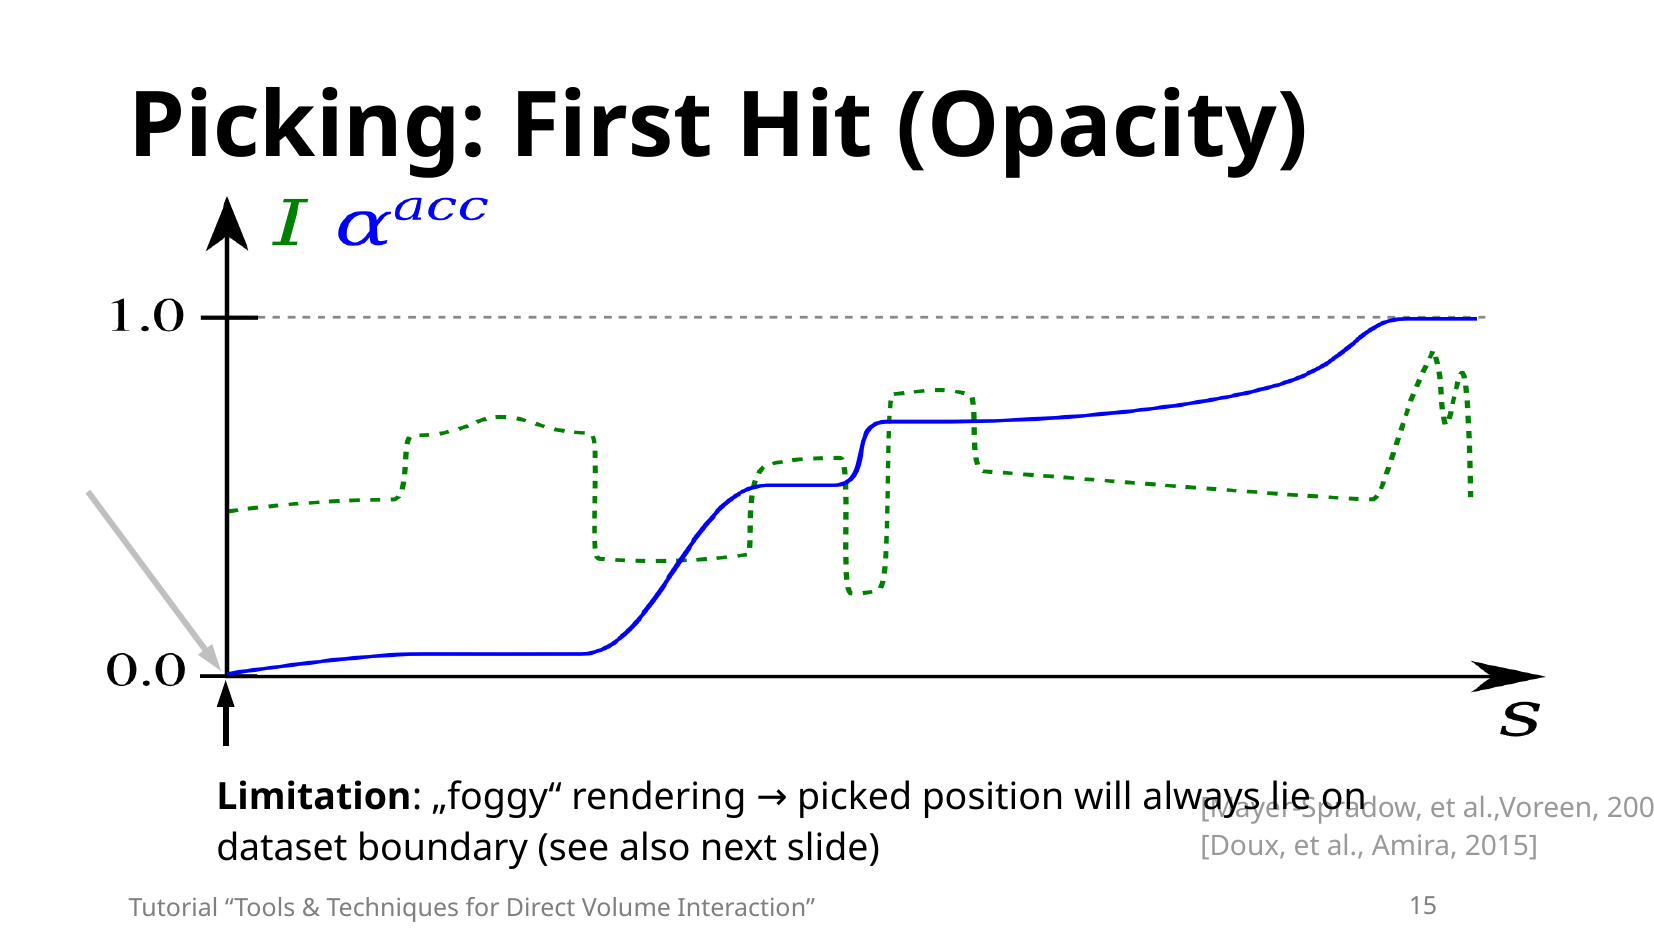

# Picking: First Hit (Opacity)
Limitation: „foggy“ rendering → picked position will always lie on
dataset boundary (see also next slide)
[Mayer-Spradow, et al.,Voreen, 2009]
[Doux, et al., Amira, 2015]
15
Alexander Wiebel - Vortrag Fachhochschule Flensburg
2011-06-27